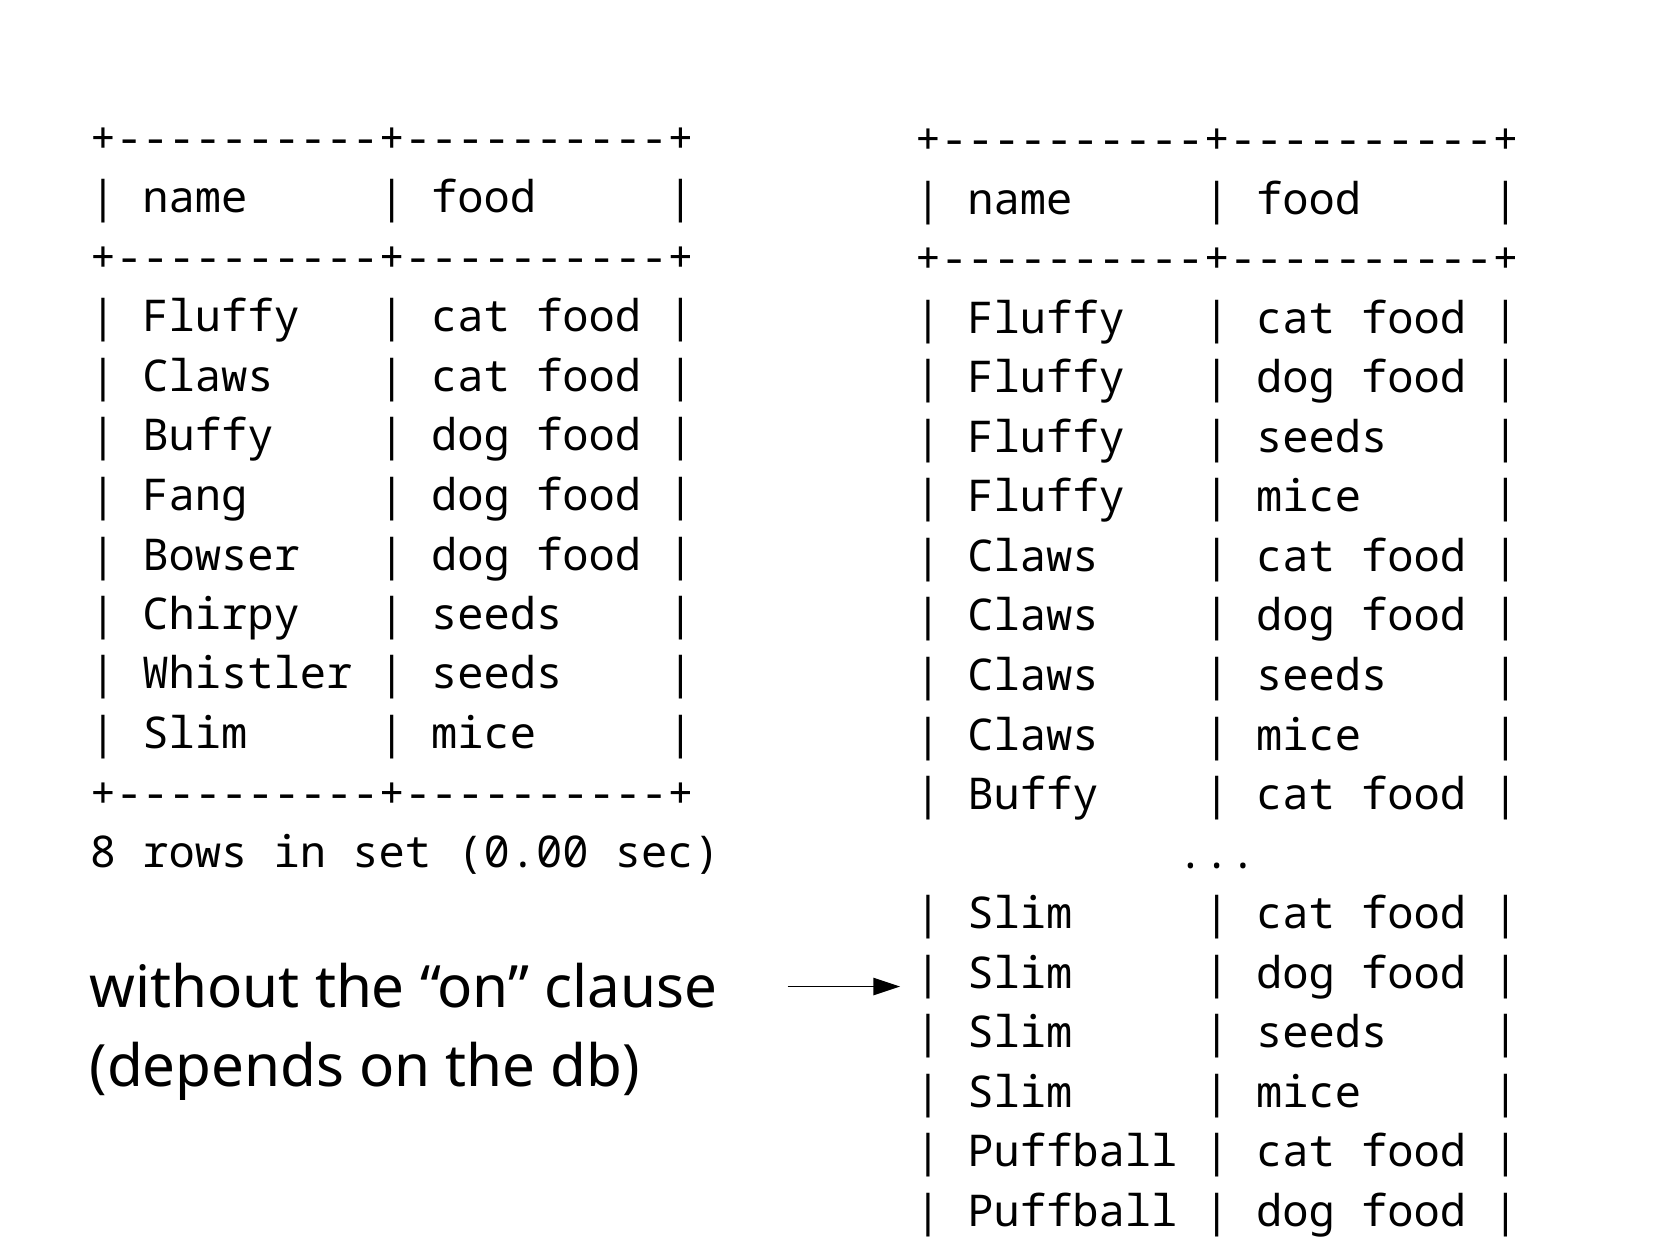

+----------+----------+
| name | food |
+----------+----------+
| Fluffy | cat food |
| Claws | cat food |
| Buffy | dog food |
| Fang | dog food |
| Bowser | dog food |
| Chirpy | seeds |
| Whistler | seeds |
| Slim | mice |
+----------+----------+
8 rows in set (0.00 sec)
+----------+----------+
| name | food |
+----------+----------+
| Fluffy | cat food |
| Fluffy | dog food |
| Fluffy | seeds |
| Fluffy | mice |
| Claws | cat food |
| Claws | dog food |
| Claws | seeds |
| Claws | mice |
| Buffy | cat food |
 ...
| Slim | cat food |
| Slim | dog food |
| Slim | seeds |
| Slim | mice |
| Puffball | cat food |
| Puffball | dog food |
| Puffball | seeds |
| Puffball | mice |
+----------+----------+
36 rows in set (0.00 sec)
without the “on” clause
(depends on the db)